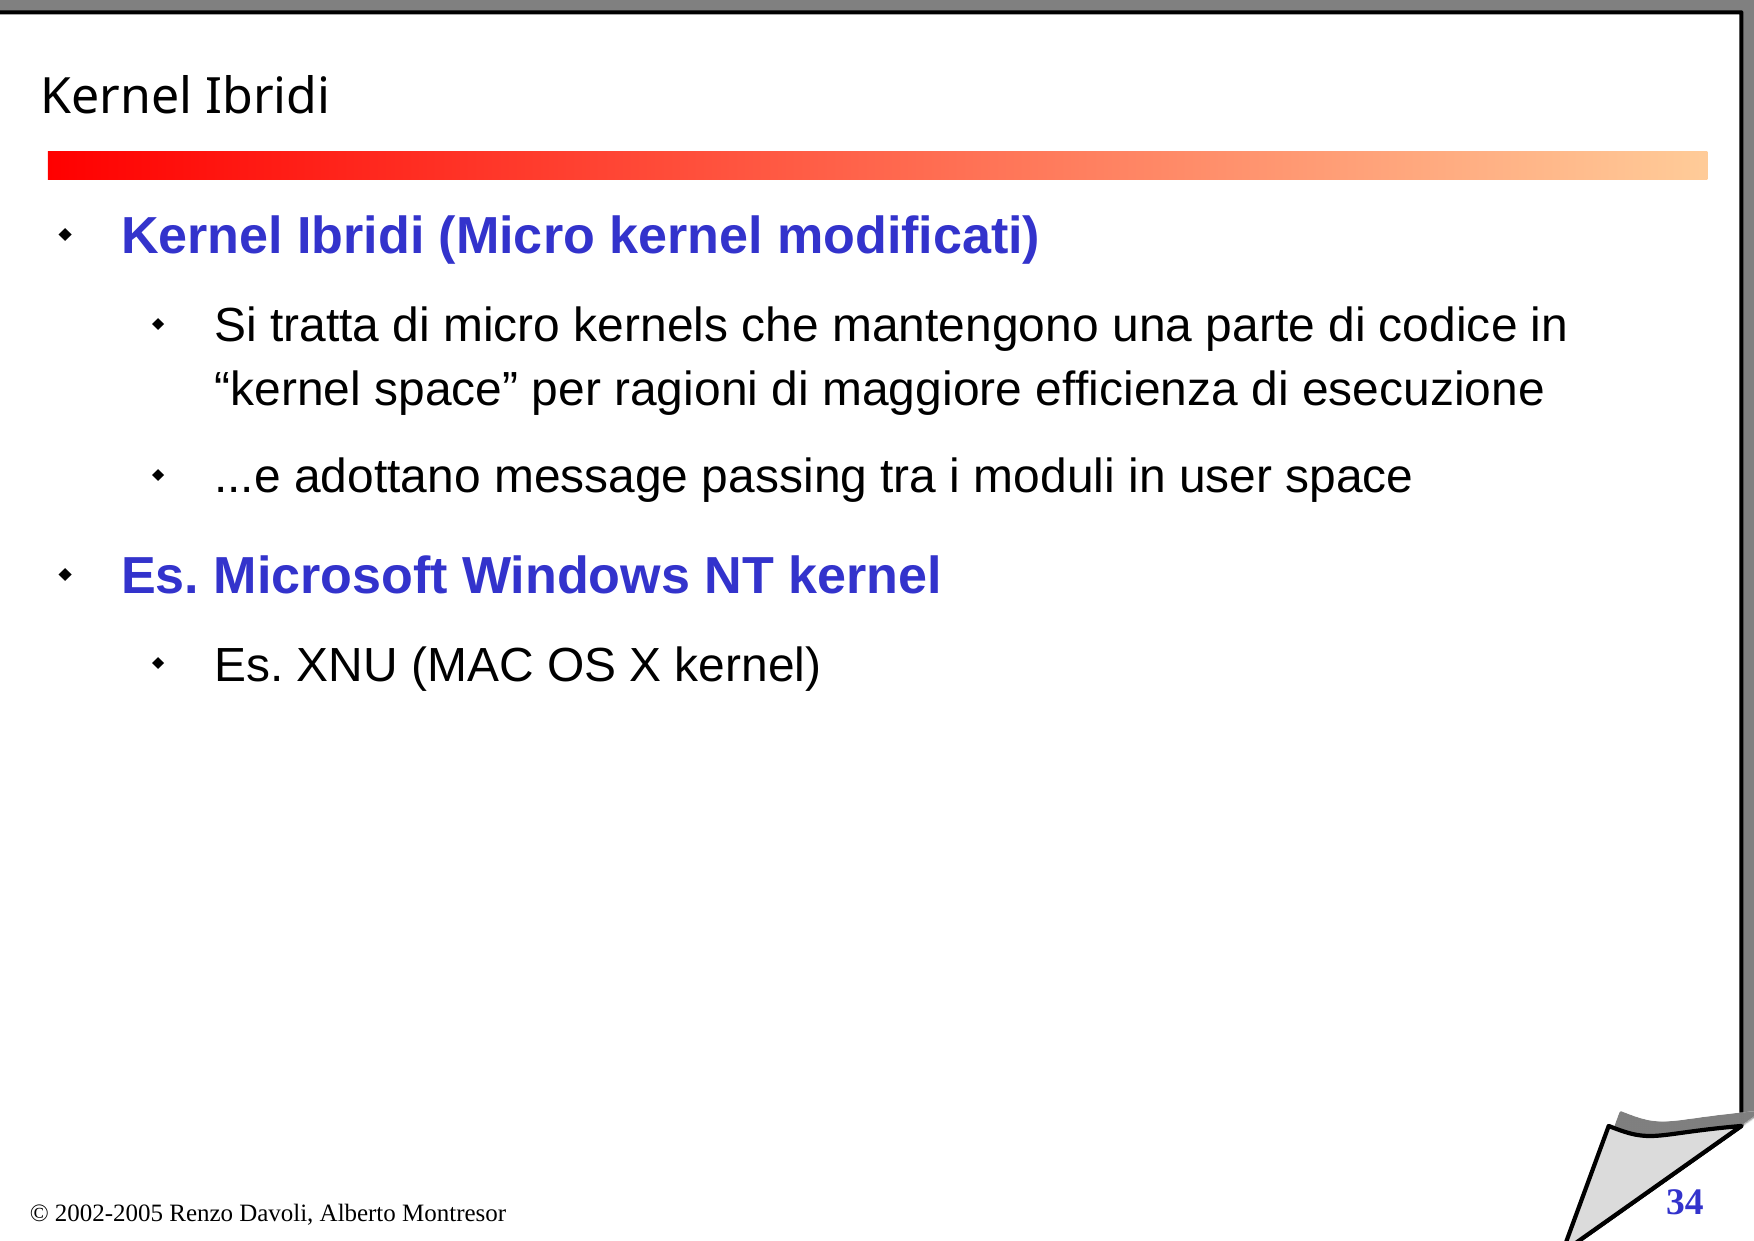

# Kernel Ibridi
Kernel Ibridi (Micro kernel modificati)
Si tratta di micro kernels che mantengono una parte di codice in “kernel space” per ragioni di maggiore efficienza di esecuzione
...e adottano message passing tra i moduli in user space
Es. Microsoft Windows NT kernel
Es. XNU (MAC OS X kernel)